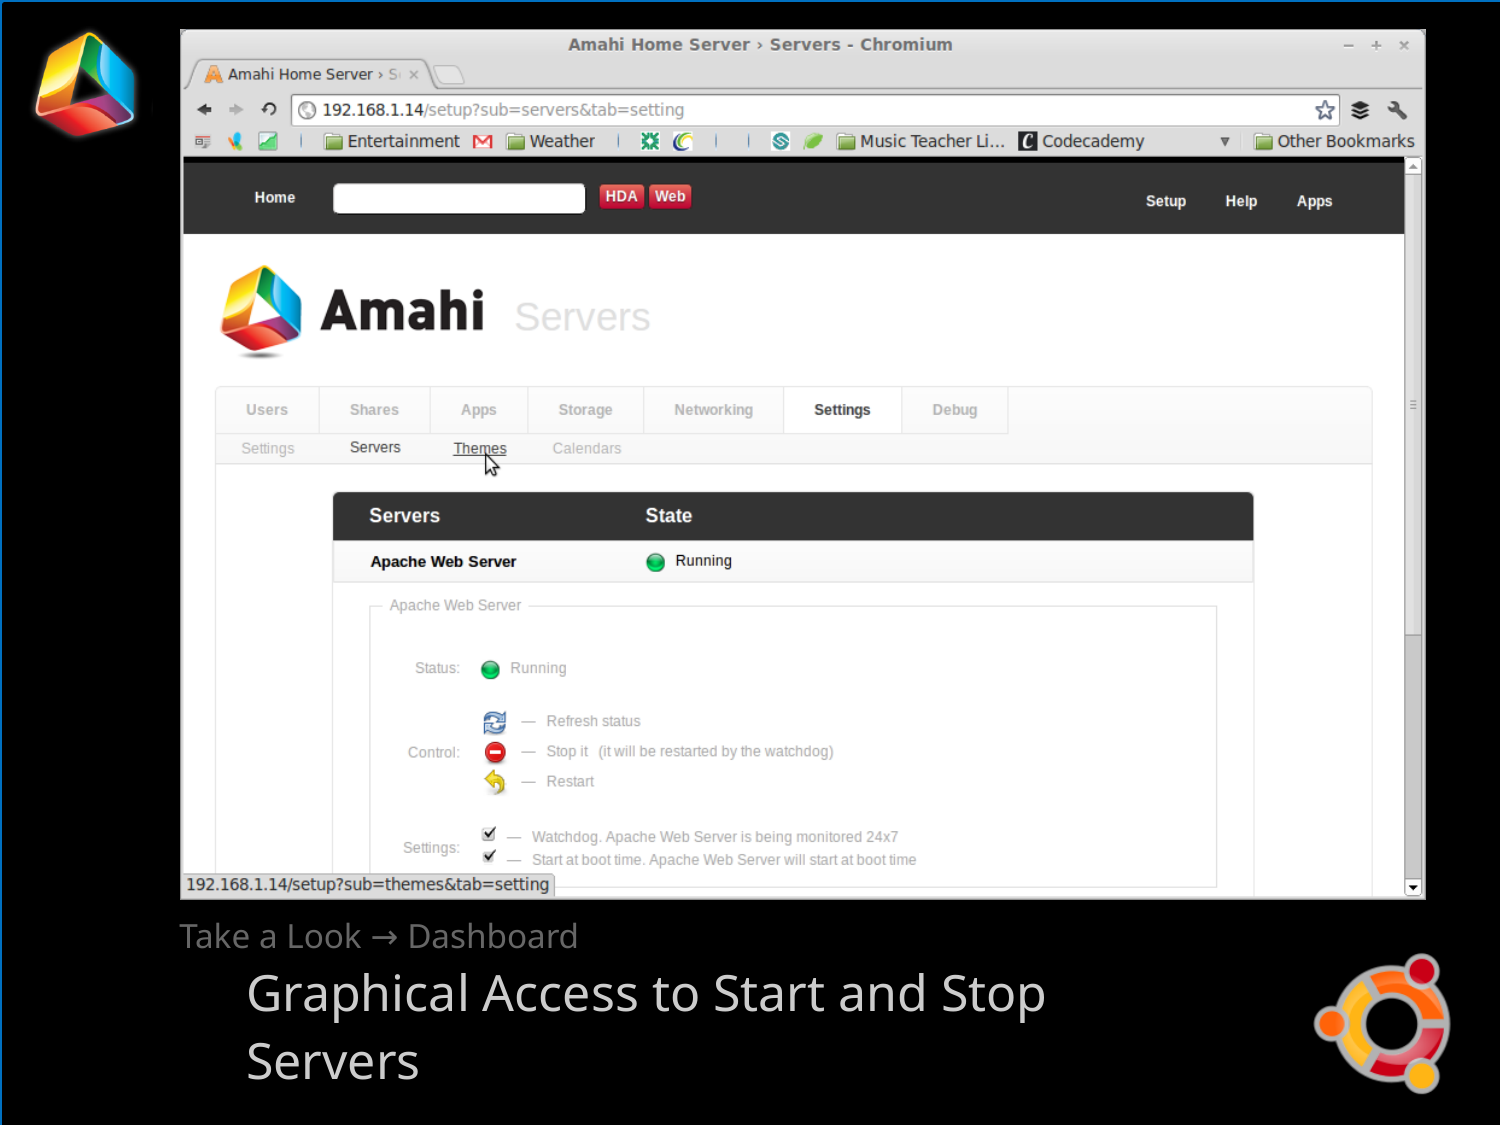

# Installation
 Take a Look → Dashboard
	Graphical Access to Start and Stop
	Servers